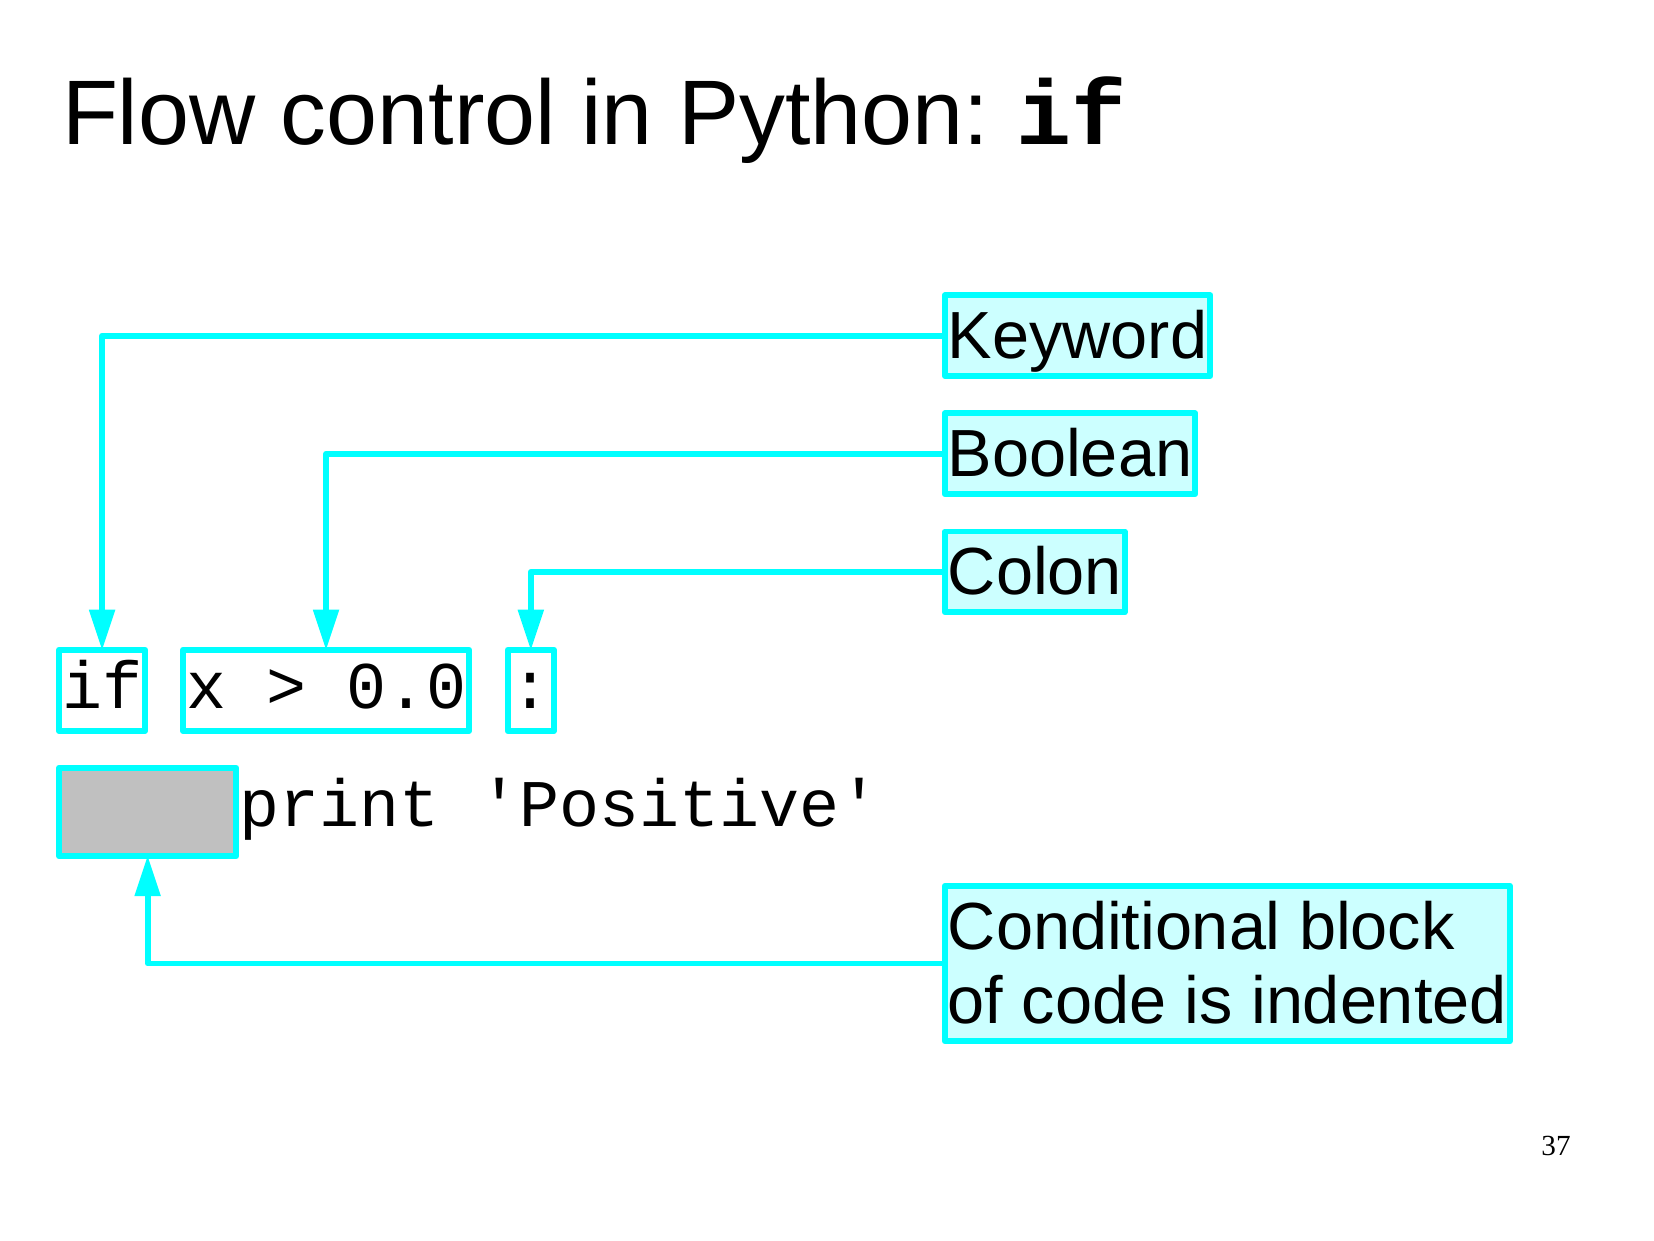

Flow control in Python: if
Keyword
Boolean
Colon
if
x > 0.0
:
print 'Positive'
Conditional block
of code is indented
37